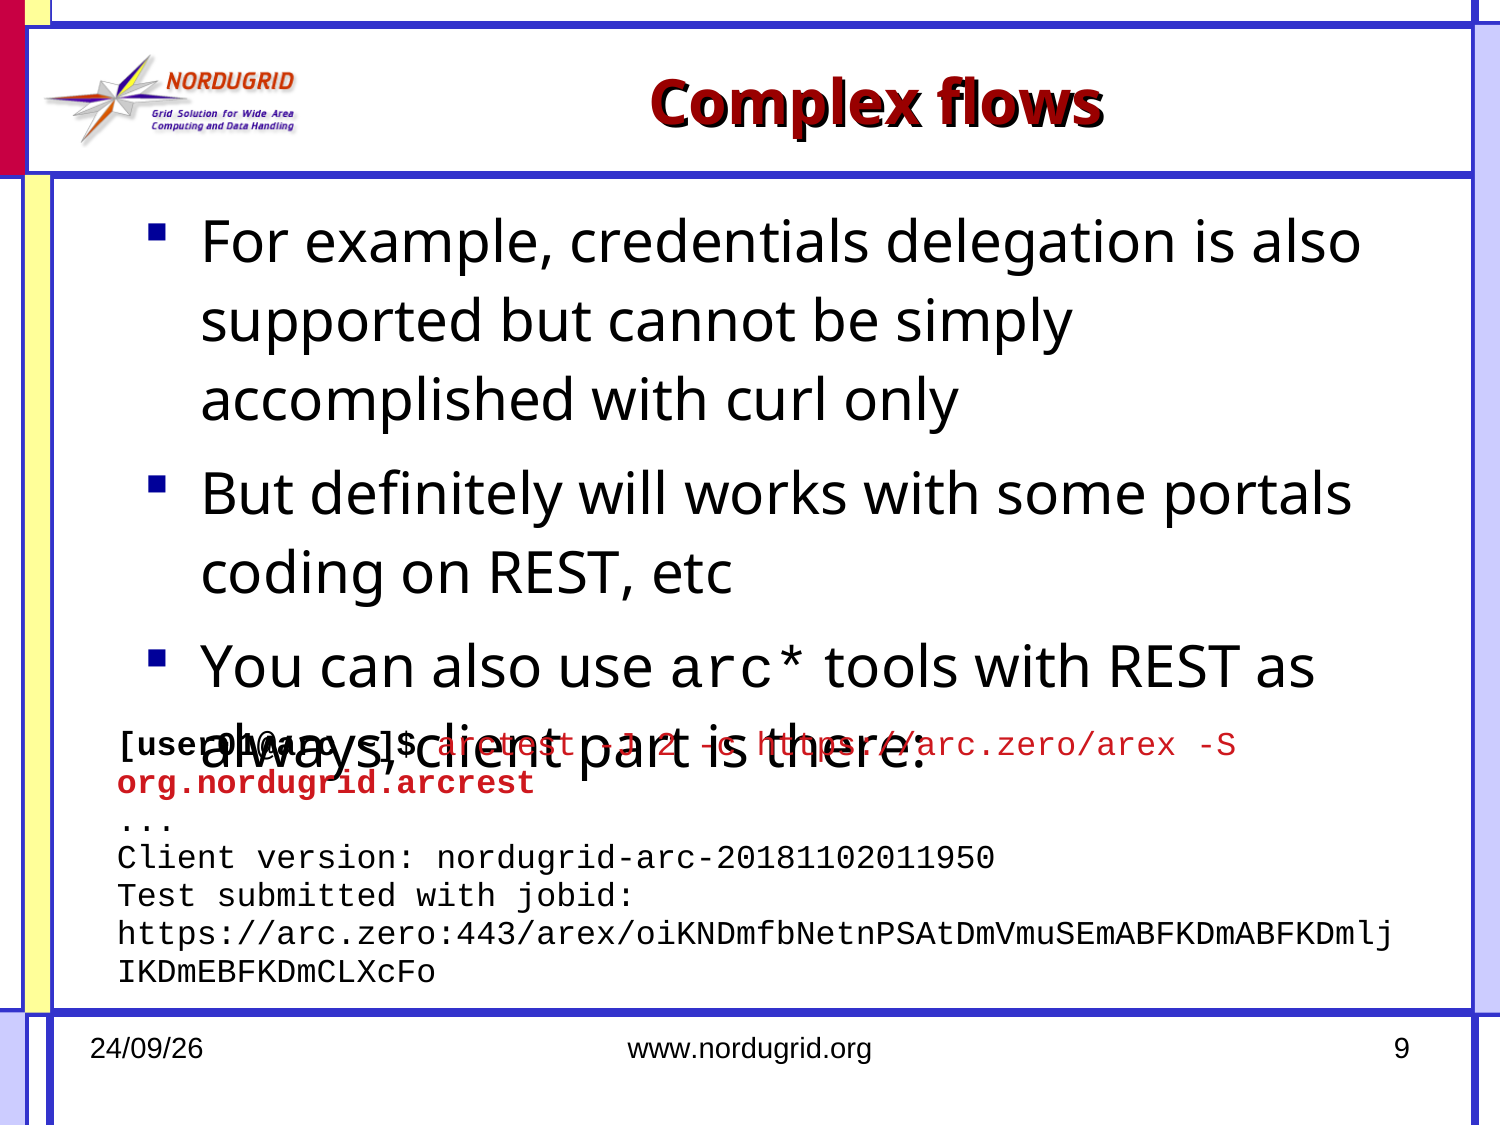

# Complex flows
For example, credentials delegation is also supported but cannot be simply accomplished with curl only
But definitely will works with some portals coding on REST, etc
You can also use arc* tools with REST as always, client part is there:
[user01@arc ~]$ arctest -J 2 -c https://arc.zero/arex -S org.nordugrid.arcrest
...
Client version: nordugrid-arc-20181102011950
Test submitted with jobid: https://arc.zero:443/arex/oiKNDmfbNetnPSAtDmVmuSEmABFKDmABFKDmljIKDmEBFKDmCLXcFo
www.nordugrid.org
9